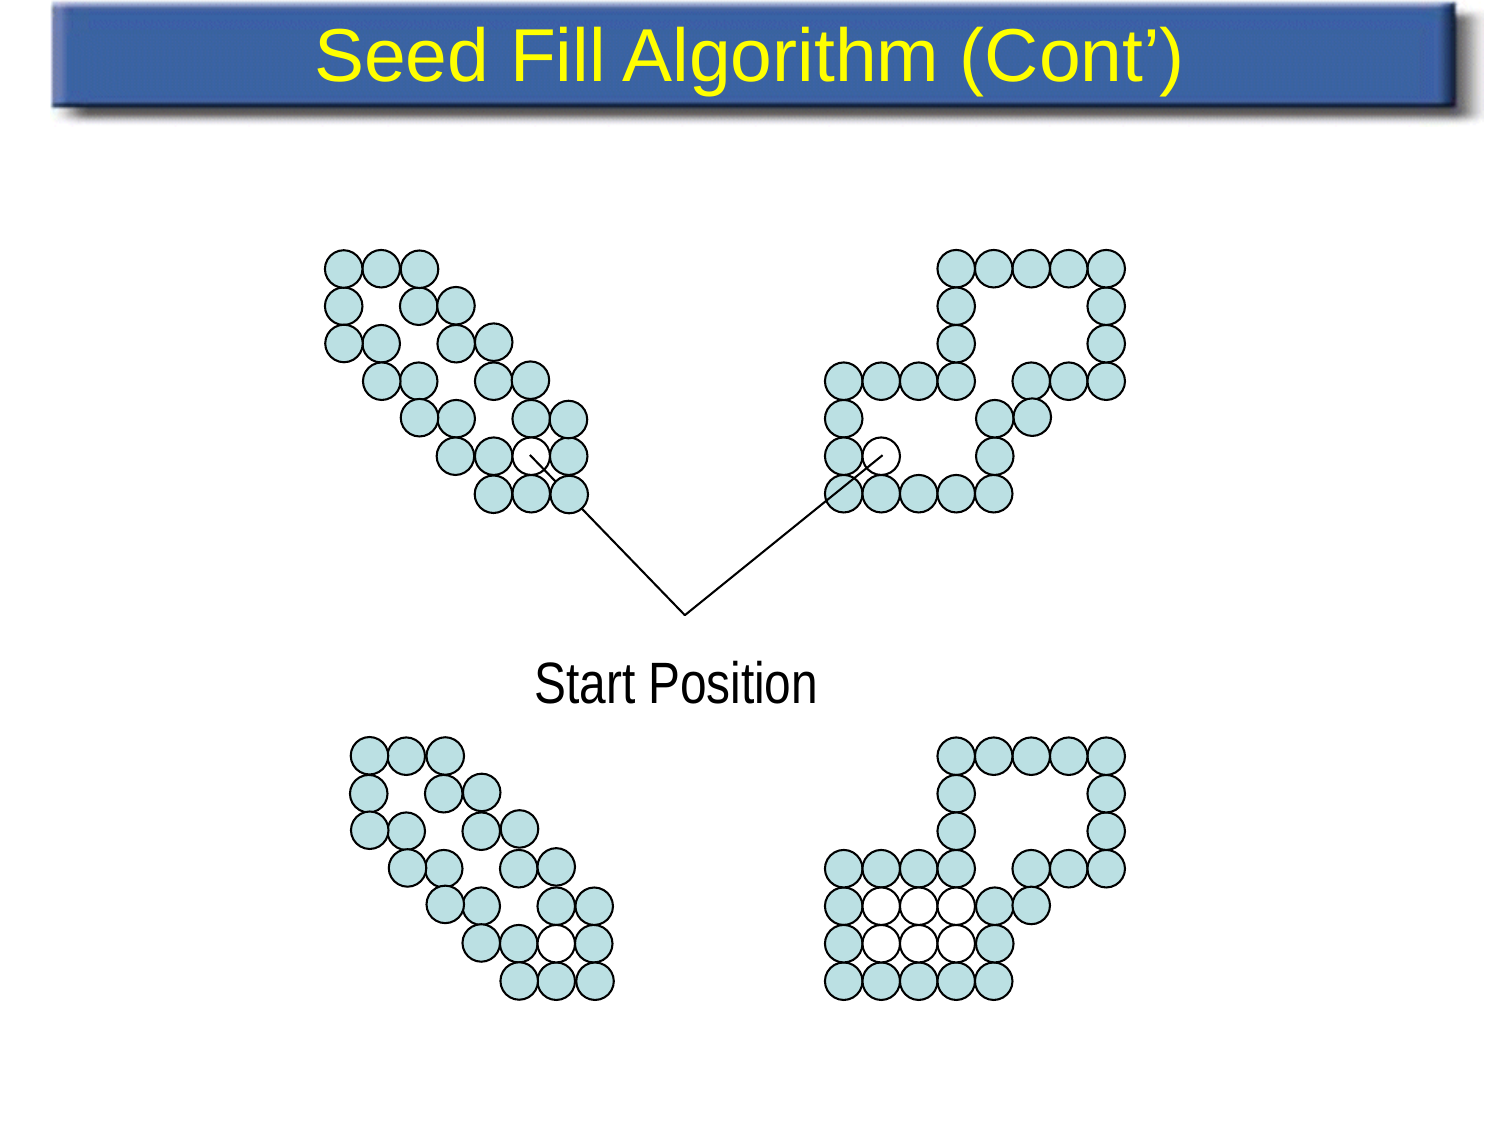

# Seed Fill Algorithm (Cont’)
Start Position